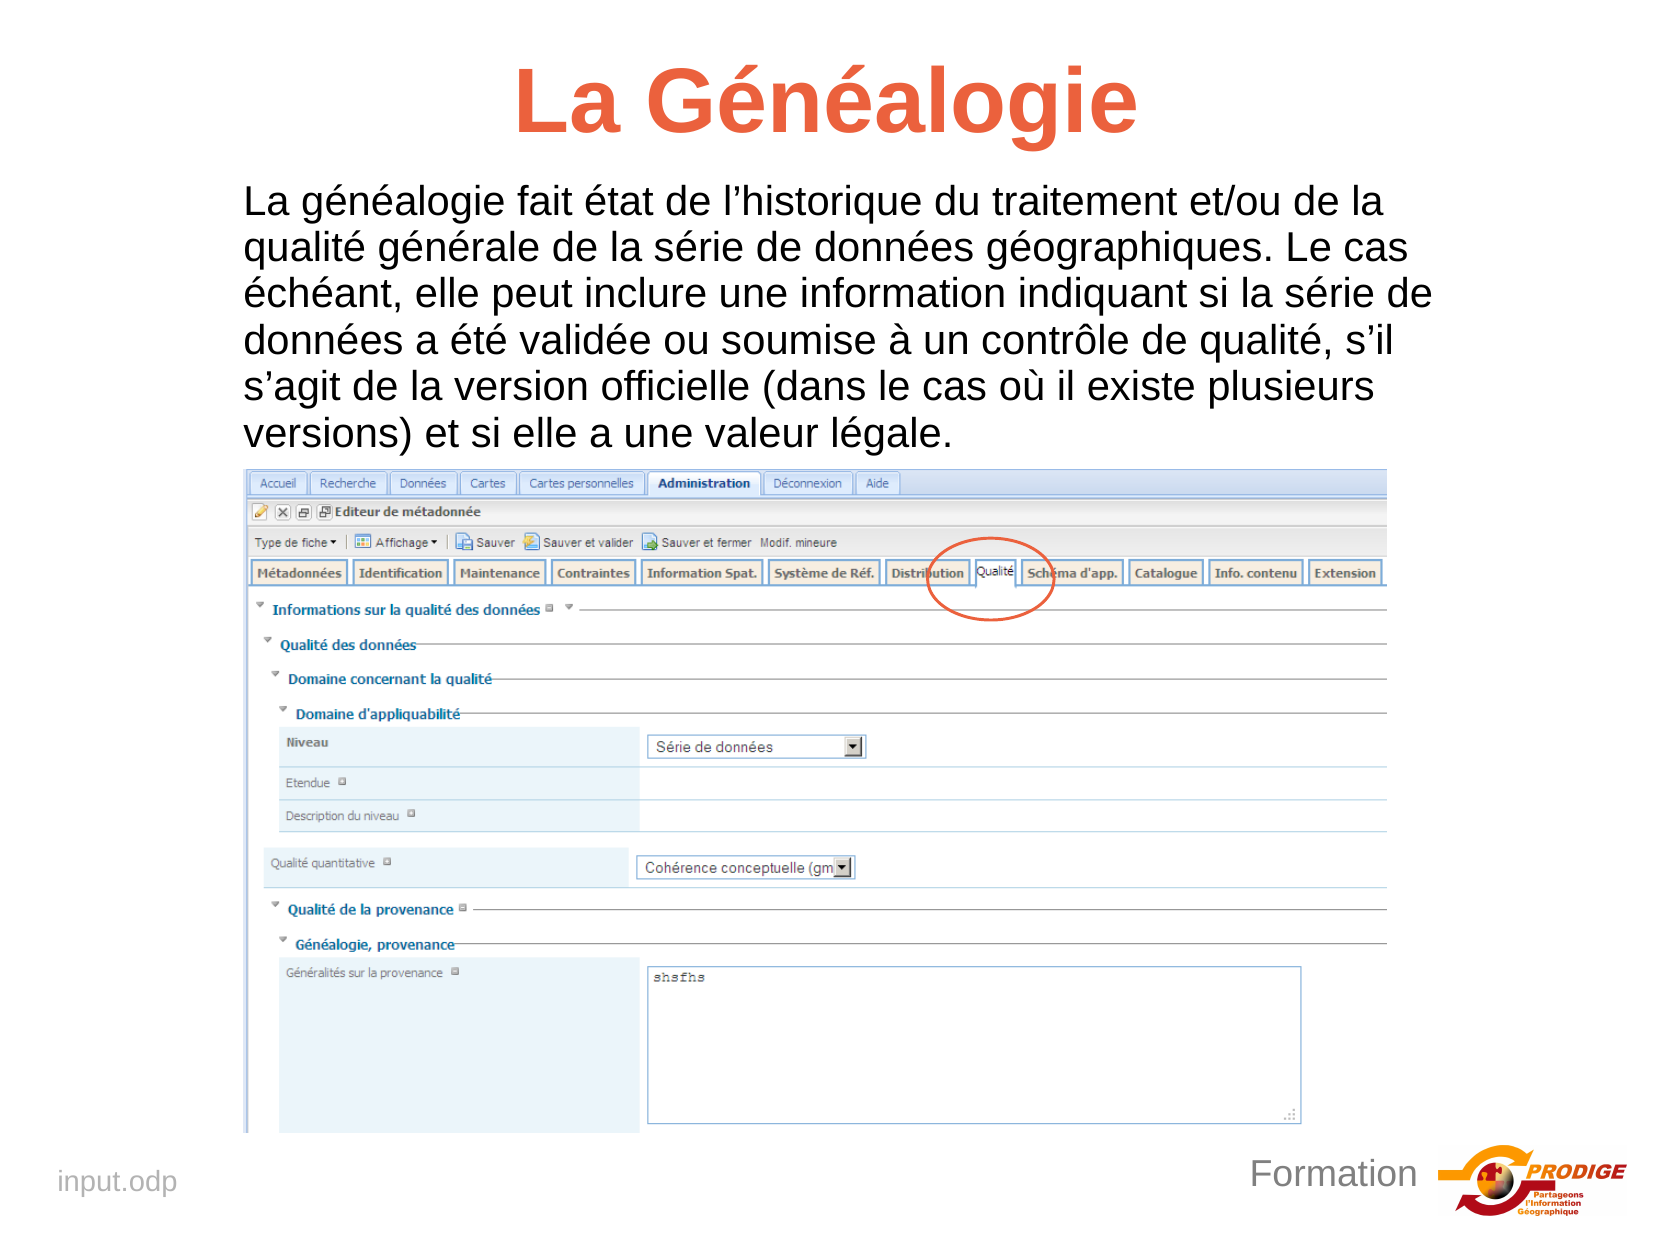

# La Généalogie
La généalogie fait état de l’historique du traitement et/ou de la qualité générale de la série de données géographiques. Le cas échéant, elle peut inclure une information indiquant si la série de données a été validée ou soumise à un contrôle de qualité, s’il s’agit de la version officielle (dans le cas où il existe plusieurs versions) et si elle a une valeur légale.